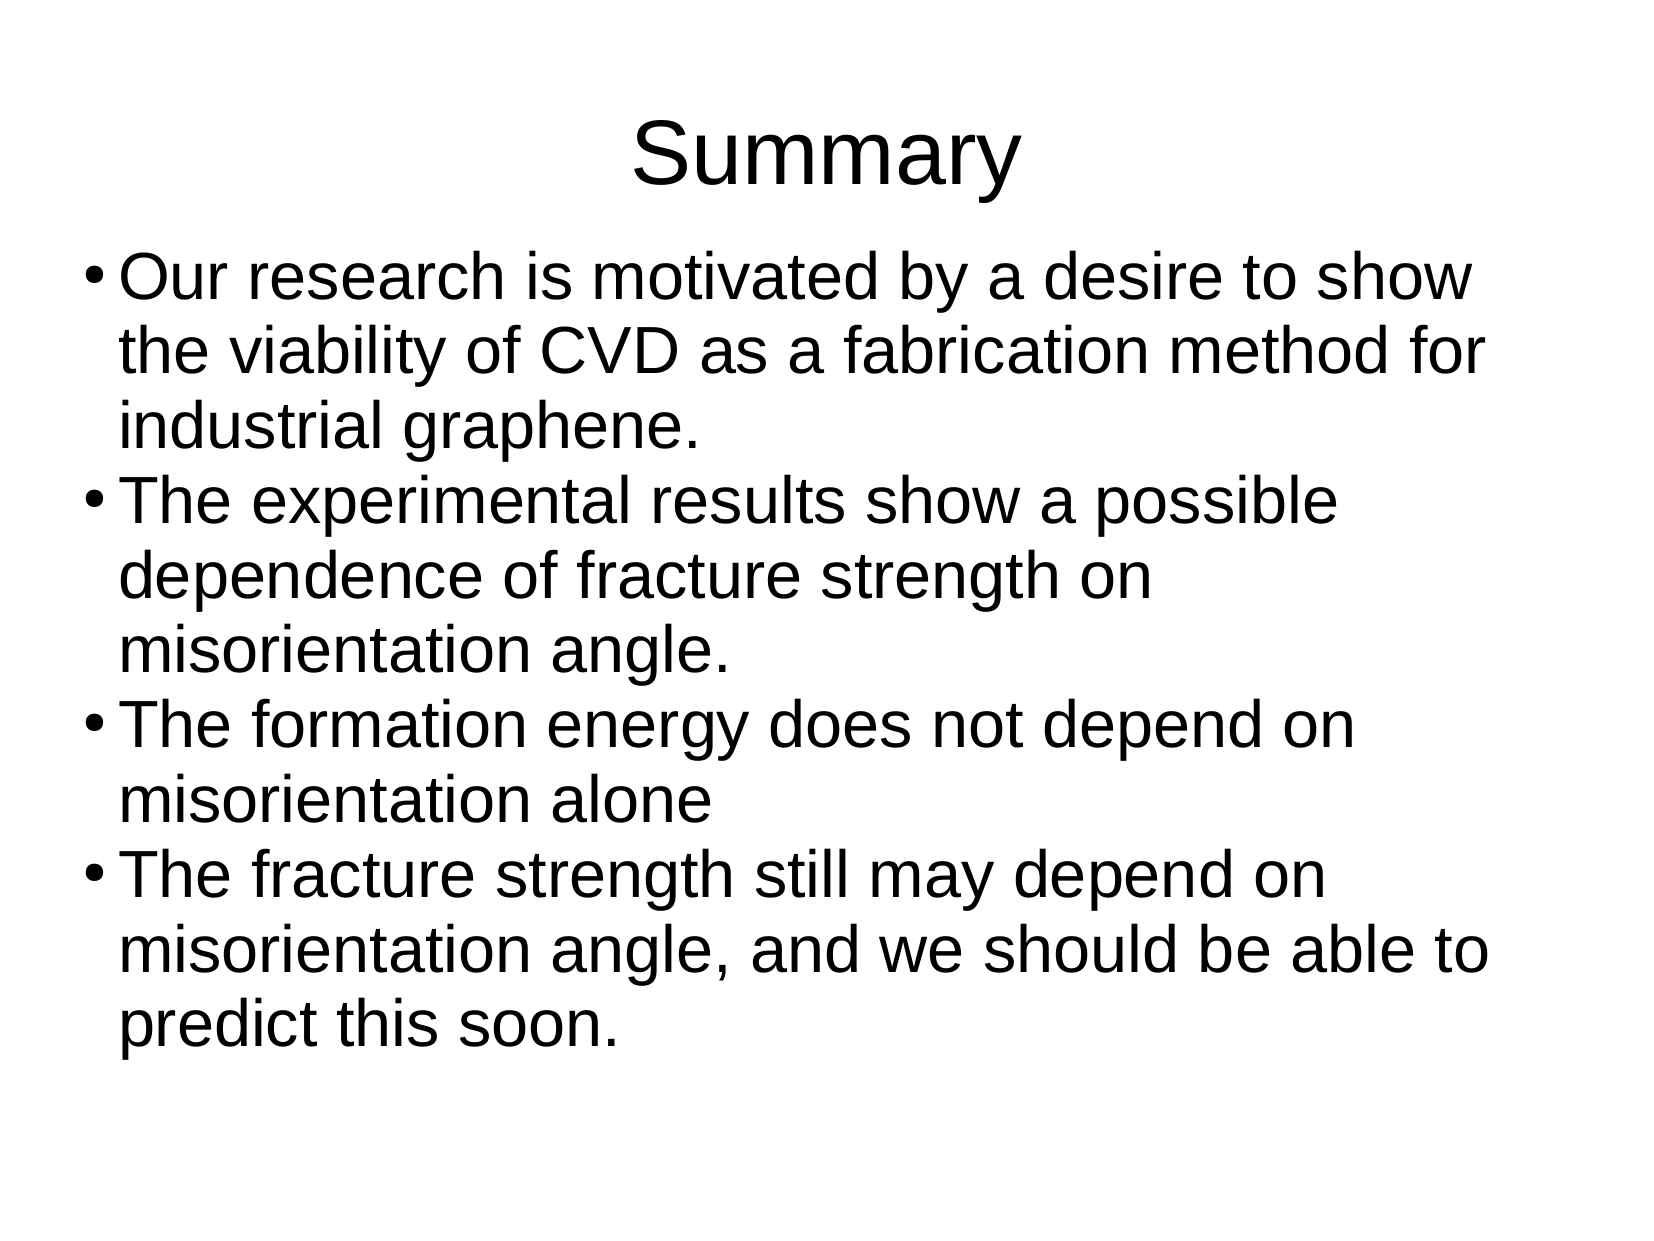

# Summary
Our research is motivated by a desire to show the viability of CVD as a fabrication method for industrial graphene.
The experimental results show a possible dependence of fracture strength on misorientation angle.
The formation energy does not depend on misorientation alone
The fracture strength still may depend on misorientation angle, and we should be able to predict this soon.